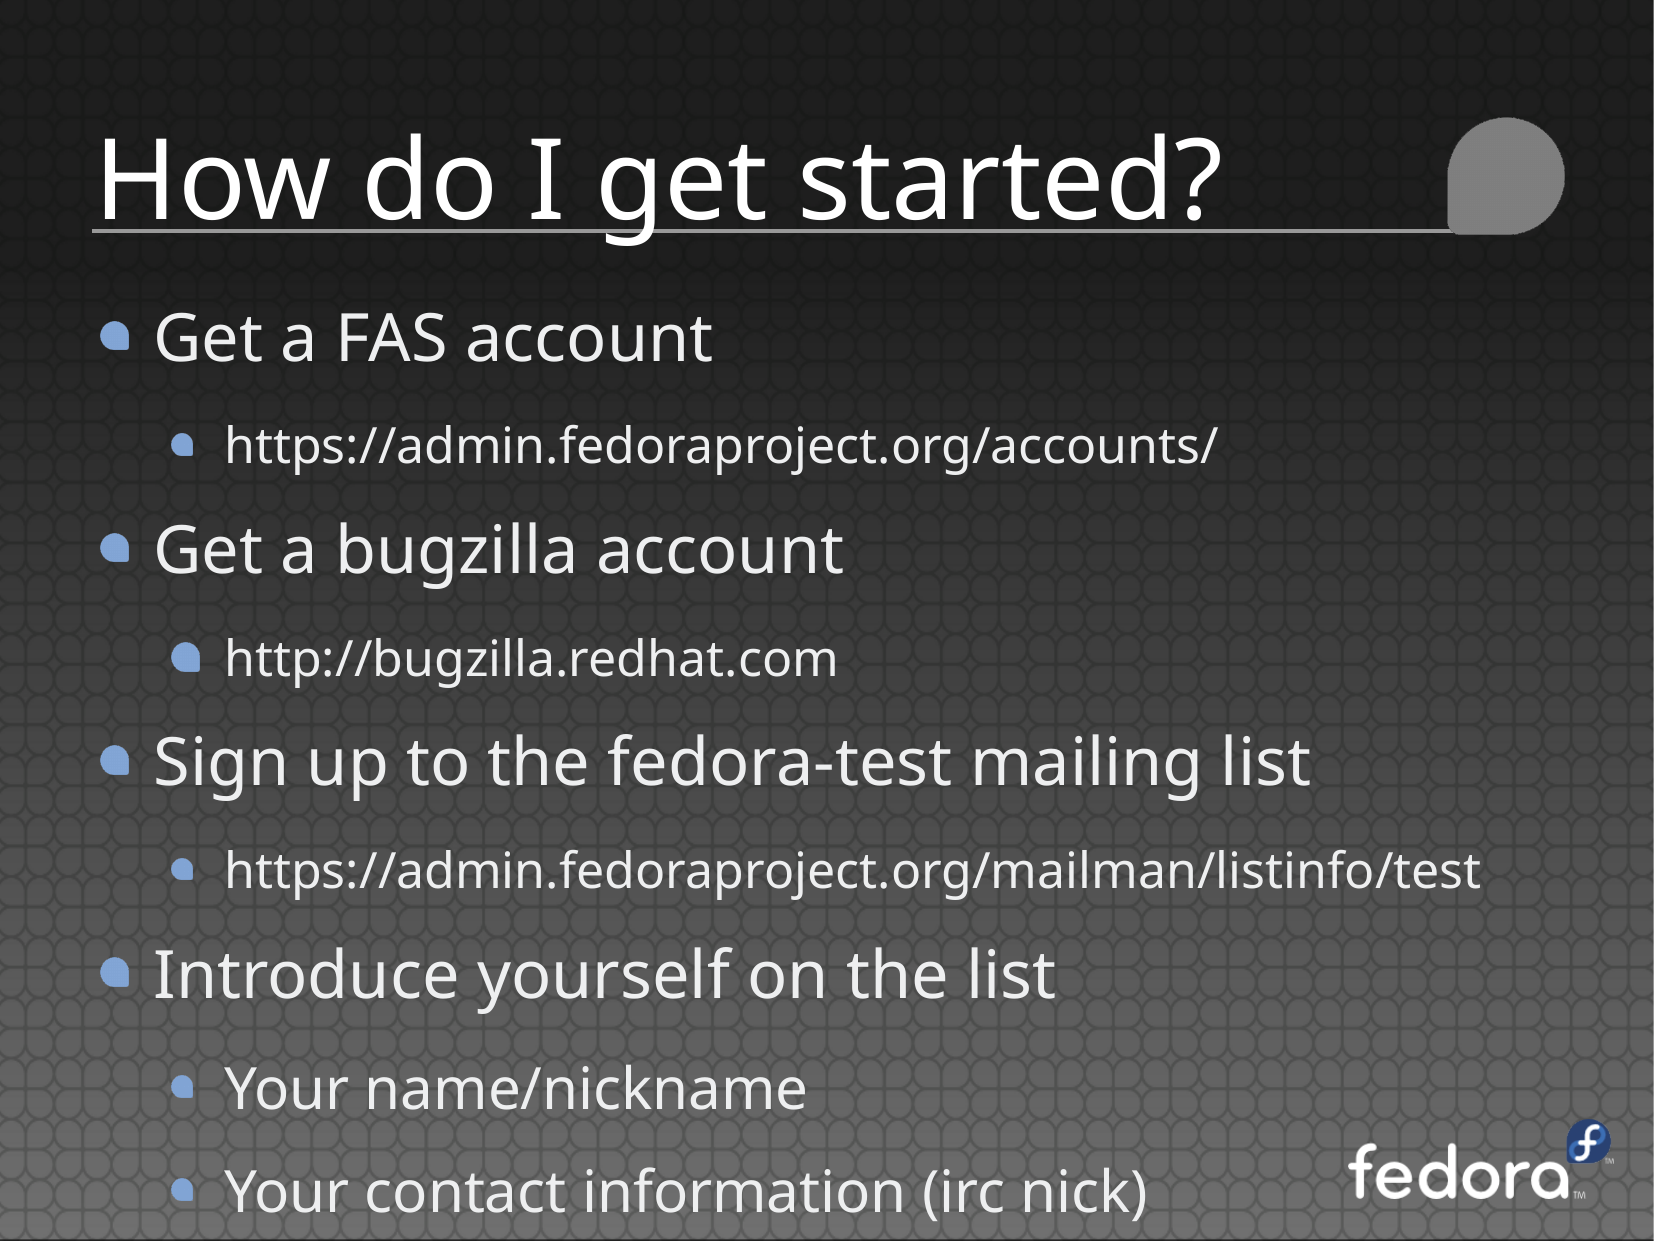

How do I get started?
# Get a FAS account
https://admin.fedoraproject.org/accounts/
Get a bugzilla account
http://bugzilla.redhat.com
Sign up to the fedora-test mailing list
https://admin.fedoraproject.org/mailman/listinfo/test
Introduce yourself on the list
Your name/nickname
Your contact information (irc nick)
Experience
Interest